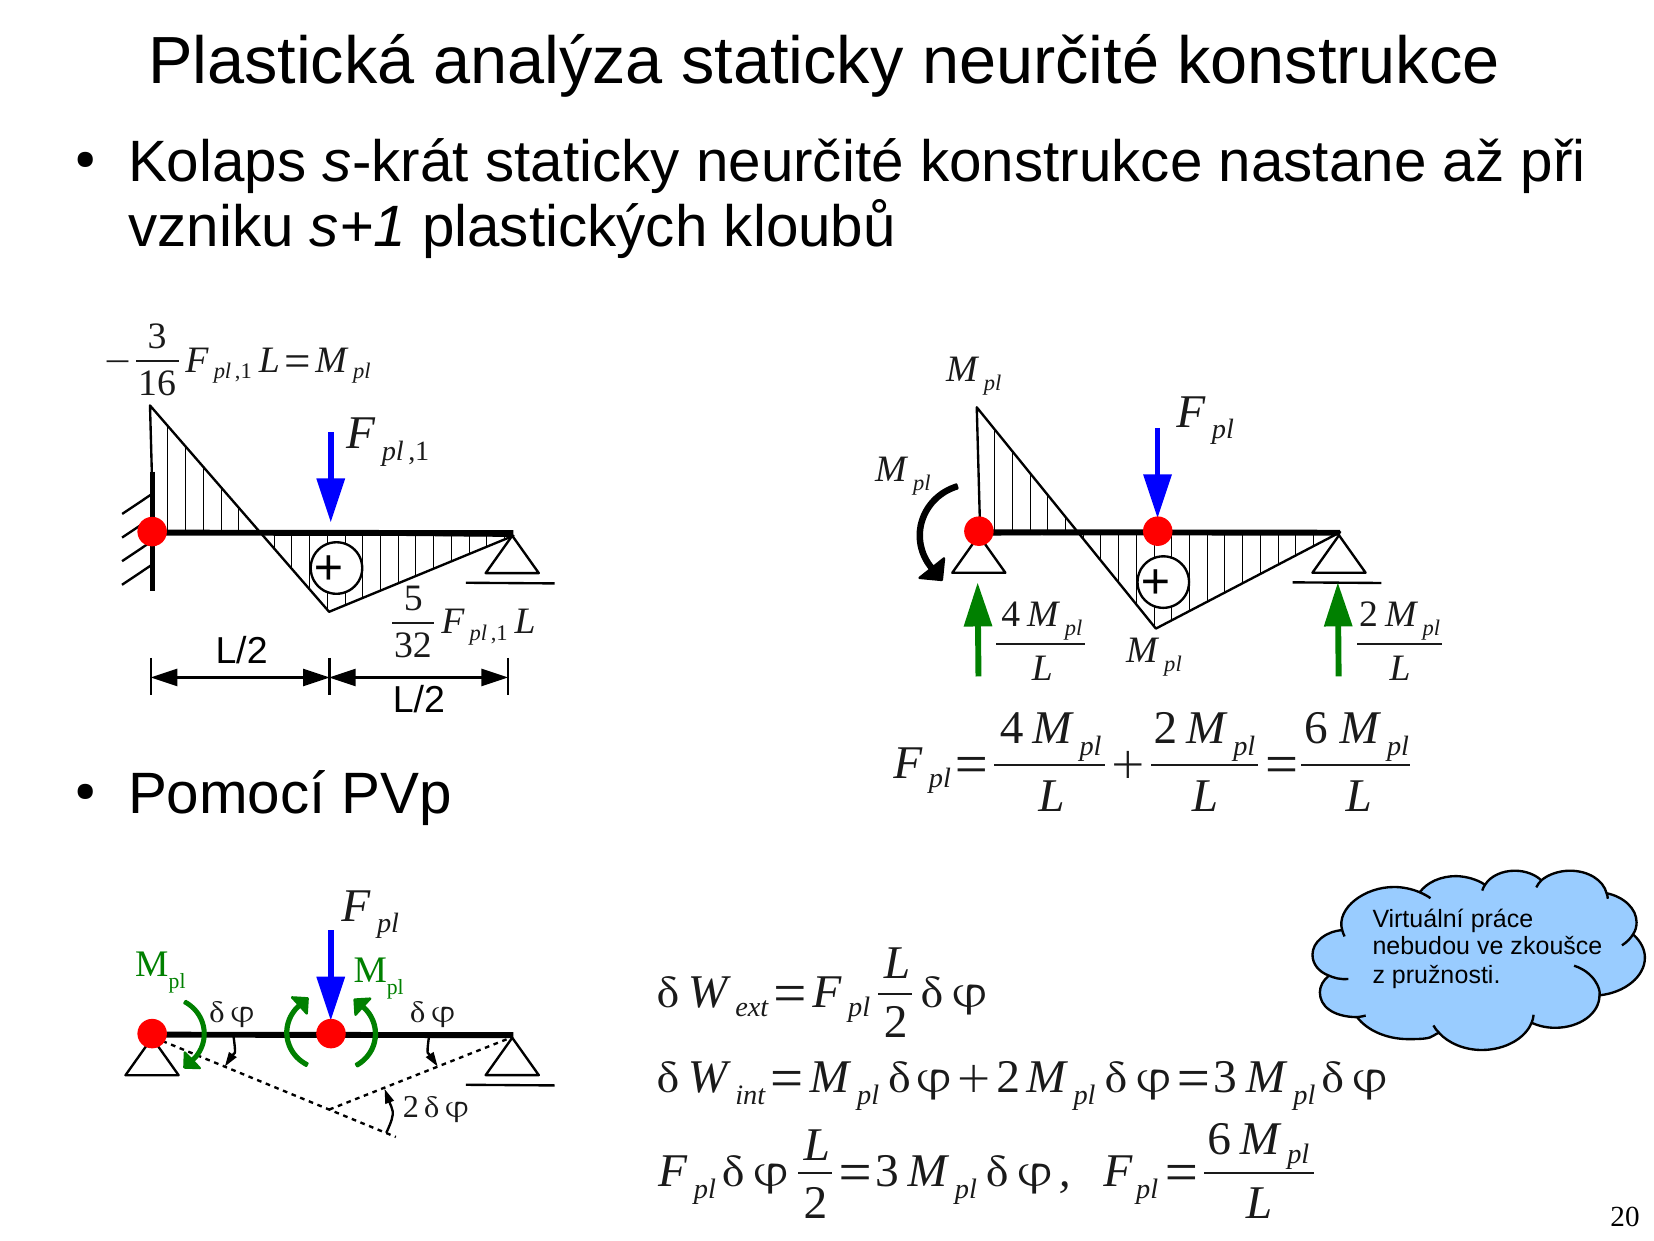

# Plastická analýza staticky neurčité konstrukce
Kolaps s-krát staticky neurčité konstrukce nastane až při vzniku s+1 plastických kloubů
+
+
L/2
L/2
Pomocí PVp
Virtuální práce nebudou ve zkoušce z pružnosti.
Mpl
Mpl
20